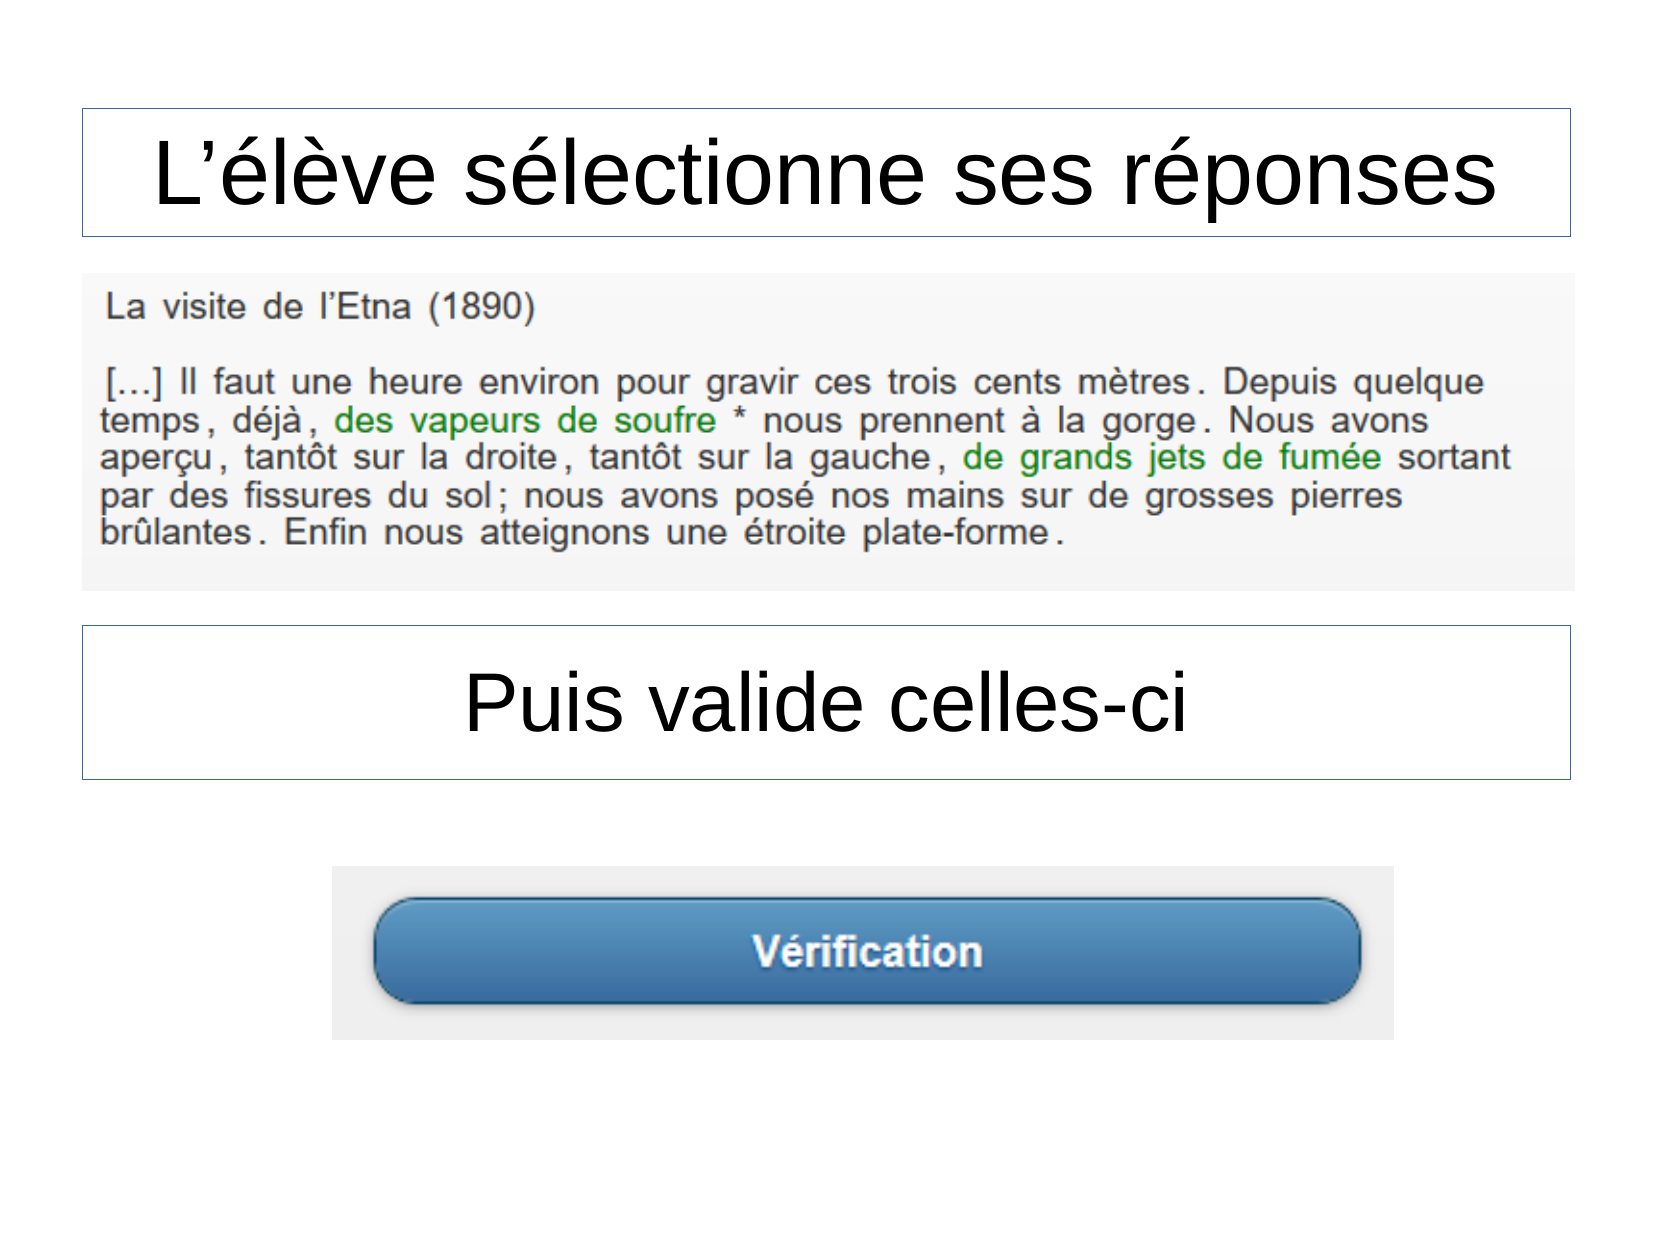

# L’élève sélectionne ses réponses
Puis valide celles-ci